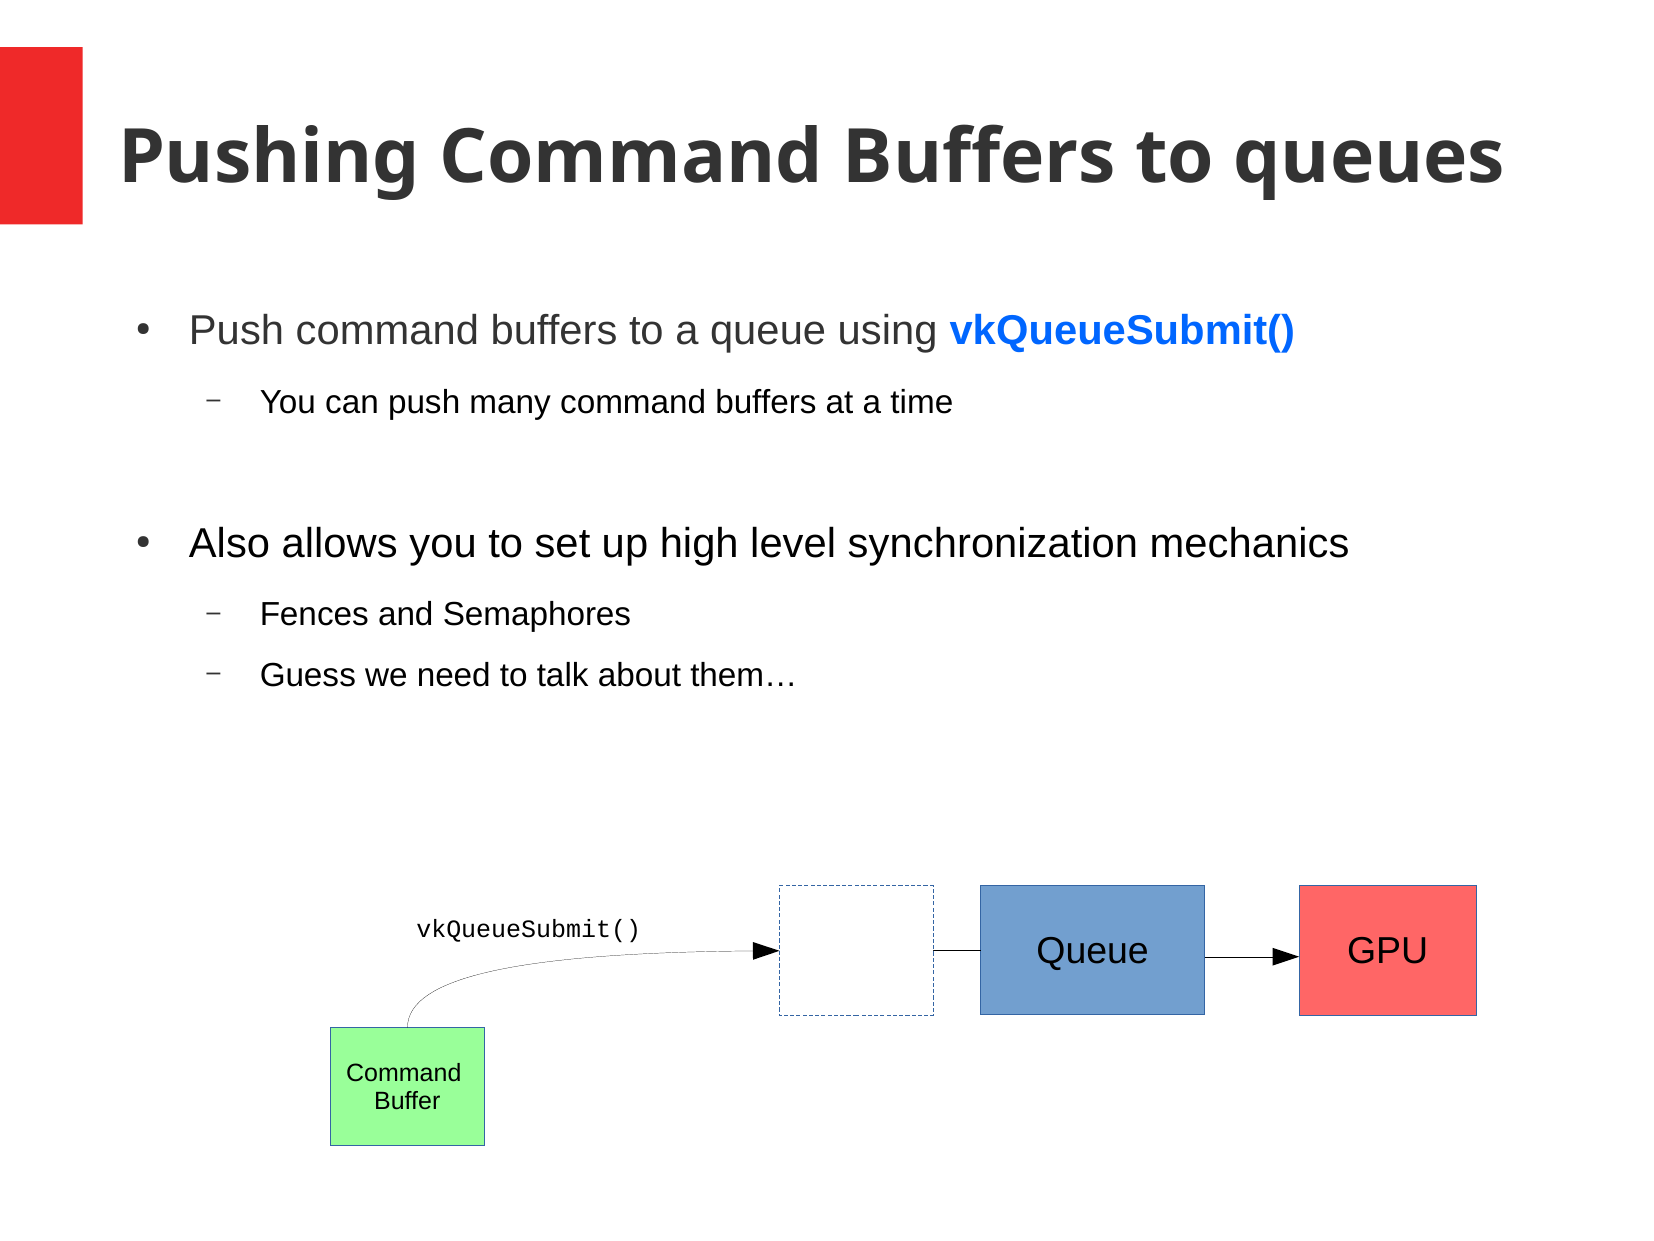

# Pushing Command Buffers to queues
Push command buffers to a queue using vkQueueSubmit()
You can push many command buffers at a time
Also allows you to set up high level synchronization mechanics
Fences and Semaphores
Guess we need to talk about them…
Queue
GPU
vkQueueSubmit()
Command
Buffer